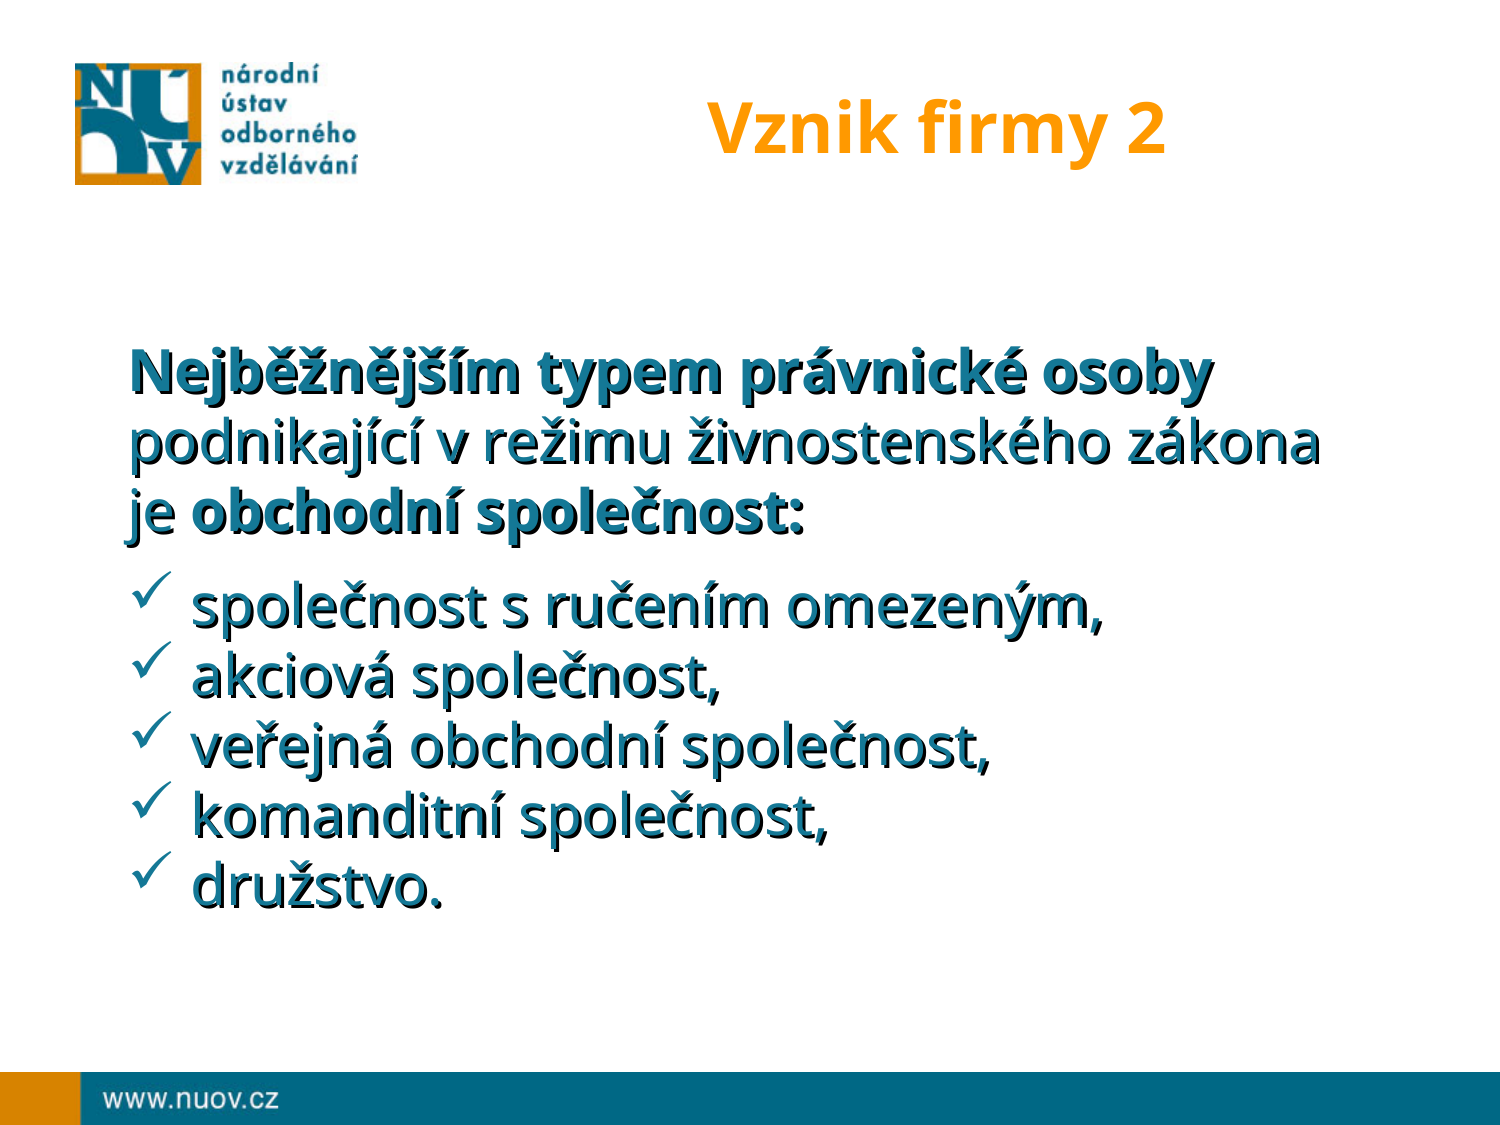

Vznik firmy 2
Nejběžnějším typem právnické osoby podnikající v režimu živnostenského zákona
je obchodní společnost:
 společnost s ručením omezeným,
 akciová společnost,
 veřejná obchodní společnost,
 komanditní společnost,
 družstvo.